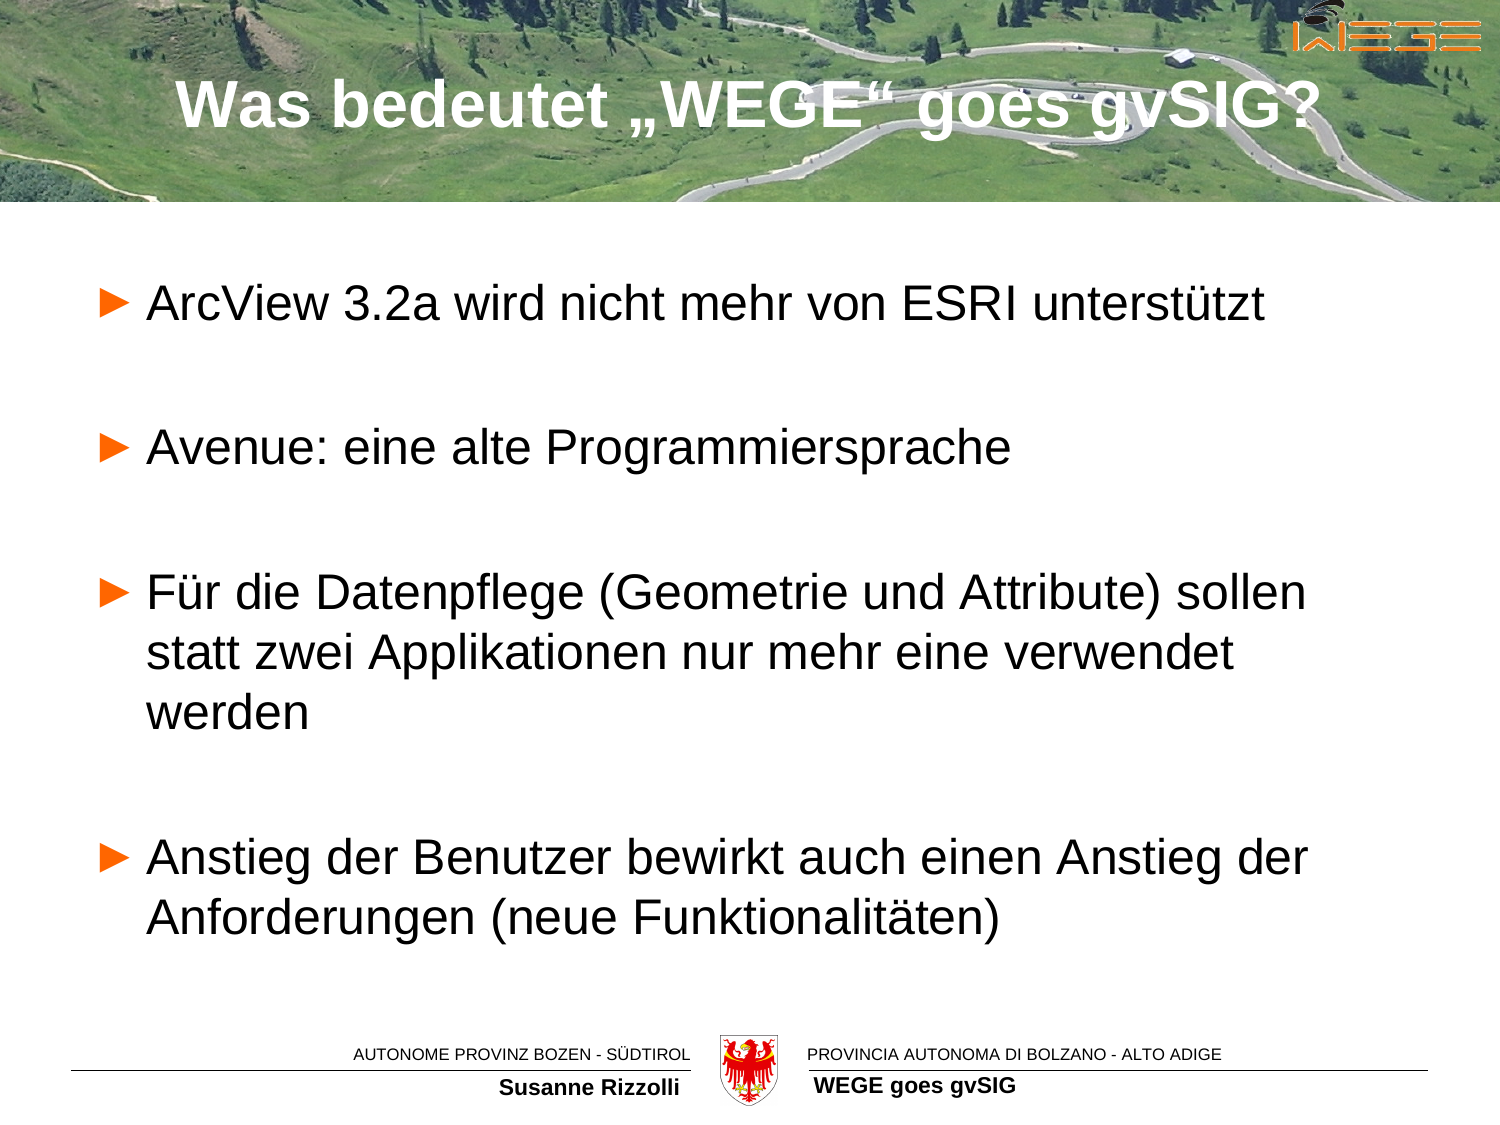

# Was bedeutet „WEGE“ goes gvSIG?
ArcView 3.2a wird nicht mehr von ESRI unterstützt
Avenue: eine alte Programmiersprache
Für die Datenpflege (Geometrie und Attribute) sollen statt zwei Applikationen nur mehr eine verwendet werden
Anstieg der Benutzer bewirkt auch einen Anstieg der Anforderungen (neue Funktionalitäten)